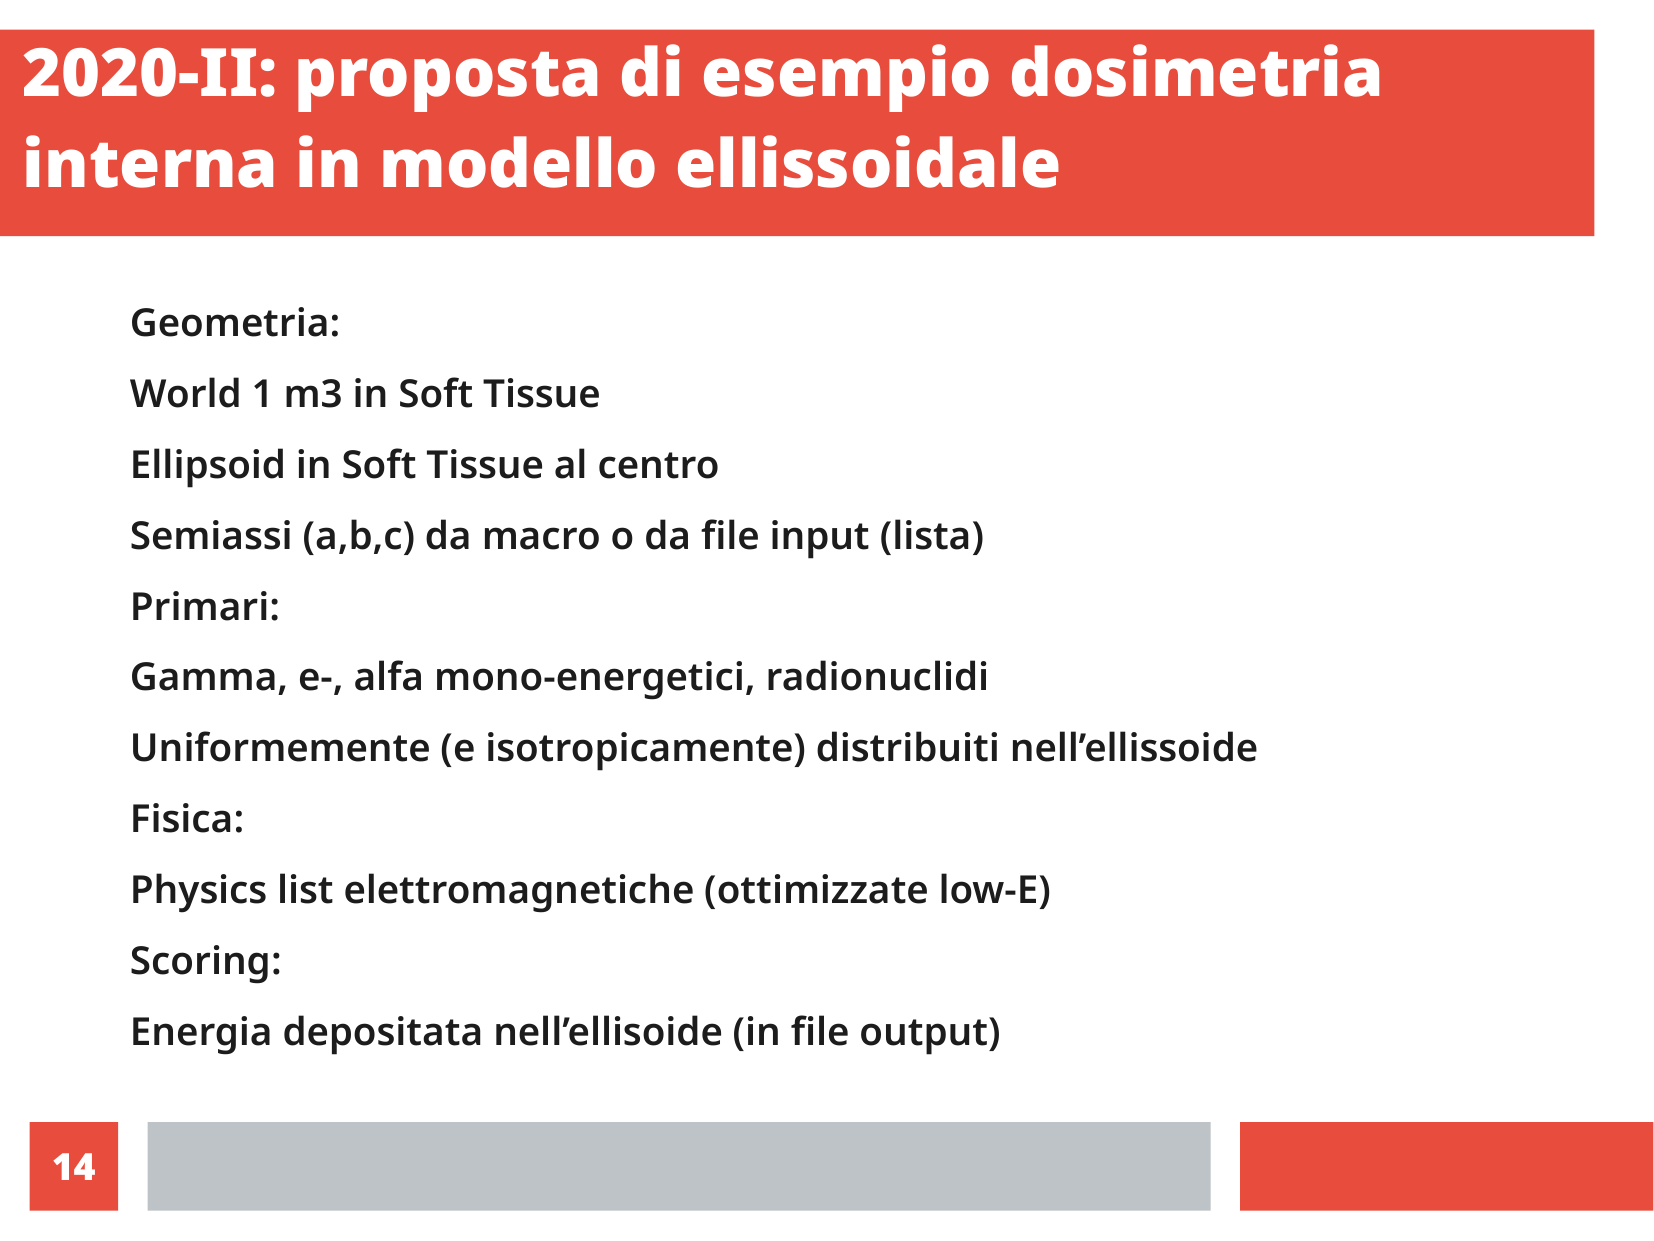

2020-II: proposta di esempio dosimetria interna in modello ellissoidale
# Geometria:
World 1 m3 in Soft Tissue
Ellipsoid in Soft Tissue al centro
Semiassi (a,b,c) da macro o da file input (lista)
Primari:
Gamma, e-, alfa mono-energetici, radionuclidi
Uniformemente (e isotropicamente) distribuiti nell’ellissoide
Fisica:
Physics list elettromagnetiche (ottimizzate low-E)
Scoring:
Energia depositata nell’ellisoide (in file output)
14